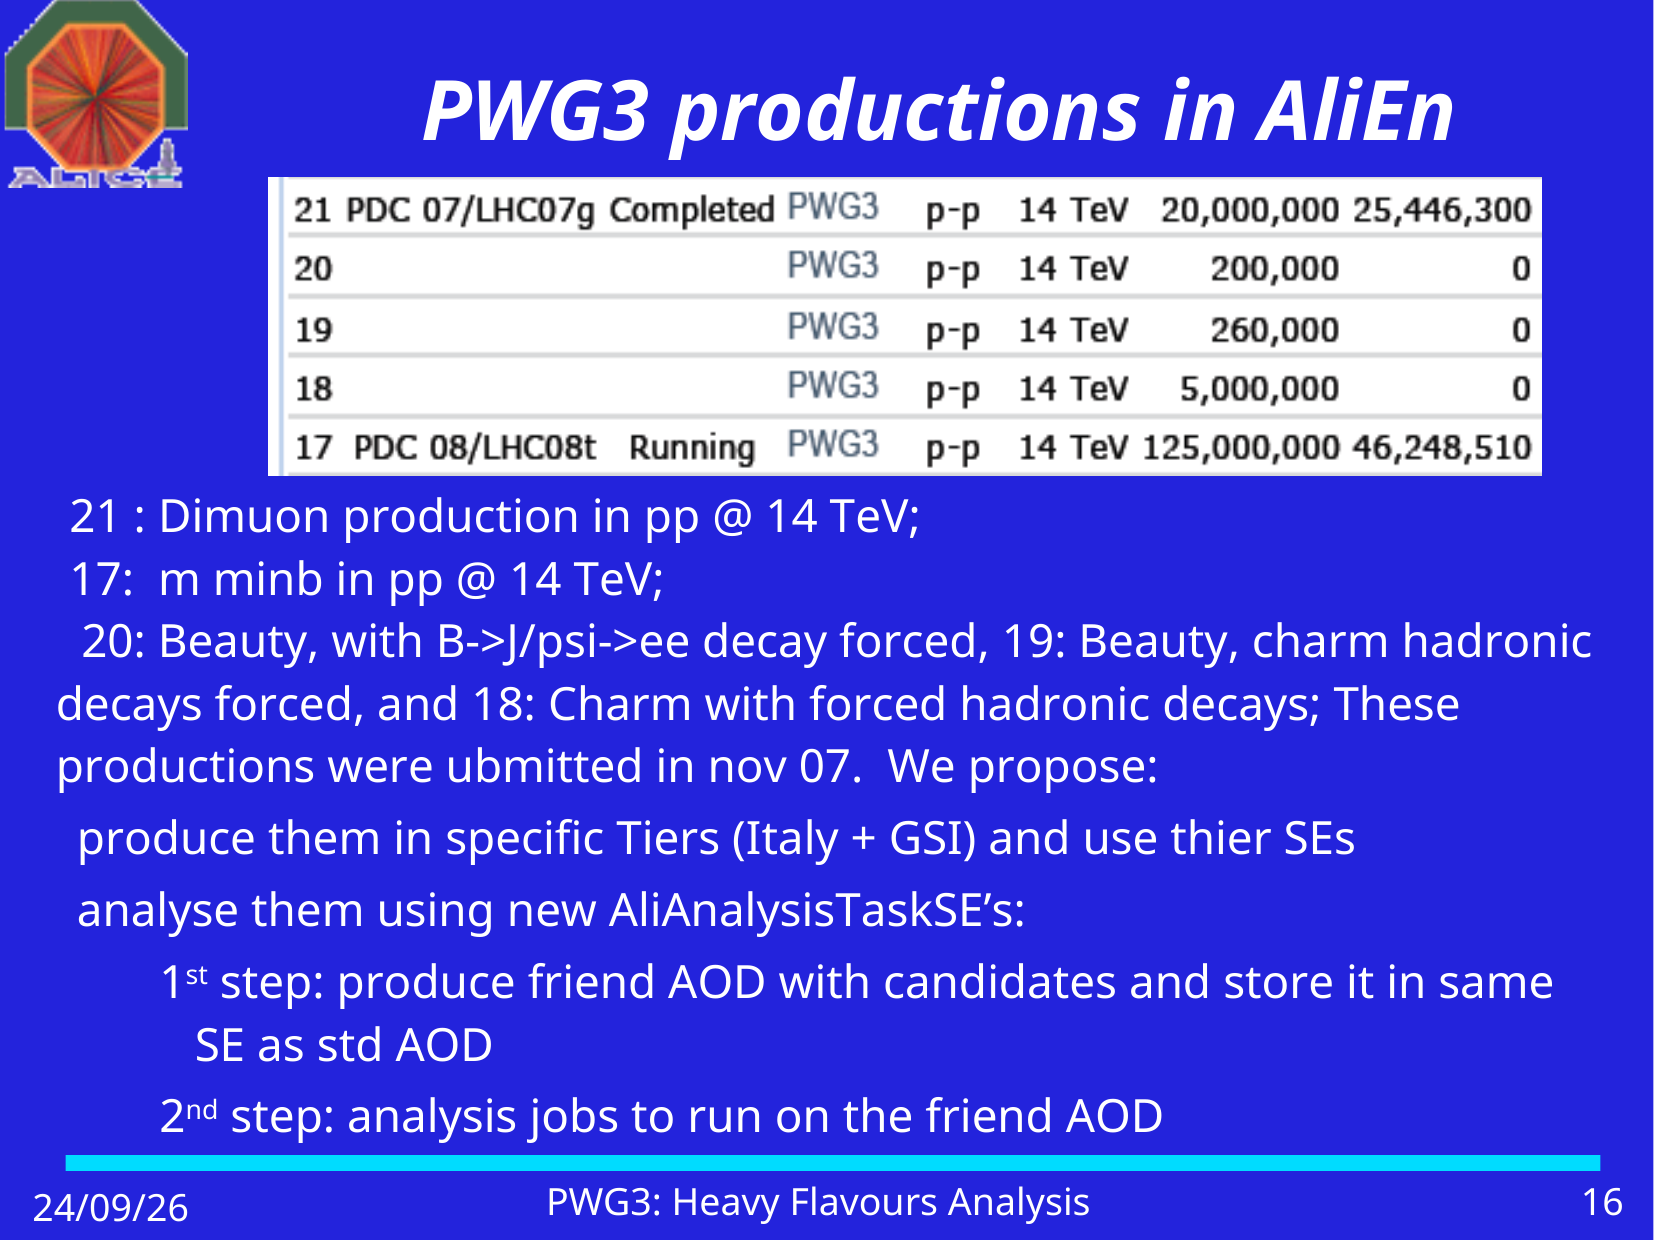

# PWG3 productions in AliEn
 21 : Dimuon production in pp @ 14 TeV;
 17: m minb in pp @ 14 TeV;
 20: Beauty, with B->J/psi->ee decay forced, 19: Beauty, charm hadronic decays forced, and 18: Charm with forced hadronic decays; These productions were ubmitted in nov 07. We propose:
produce them in specific Tiers (Italy + GSI) and use thier SEs
analyse them using new AliAnalysisTaskSE’s:
1st step: produce friend AOD with candidates and store it in same SE as std AOD
2nd step: analysis jobs to run on the friend AOD